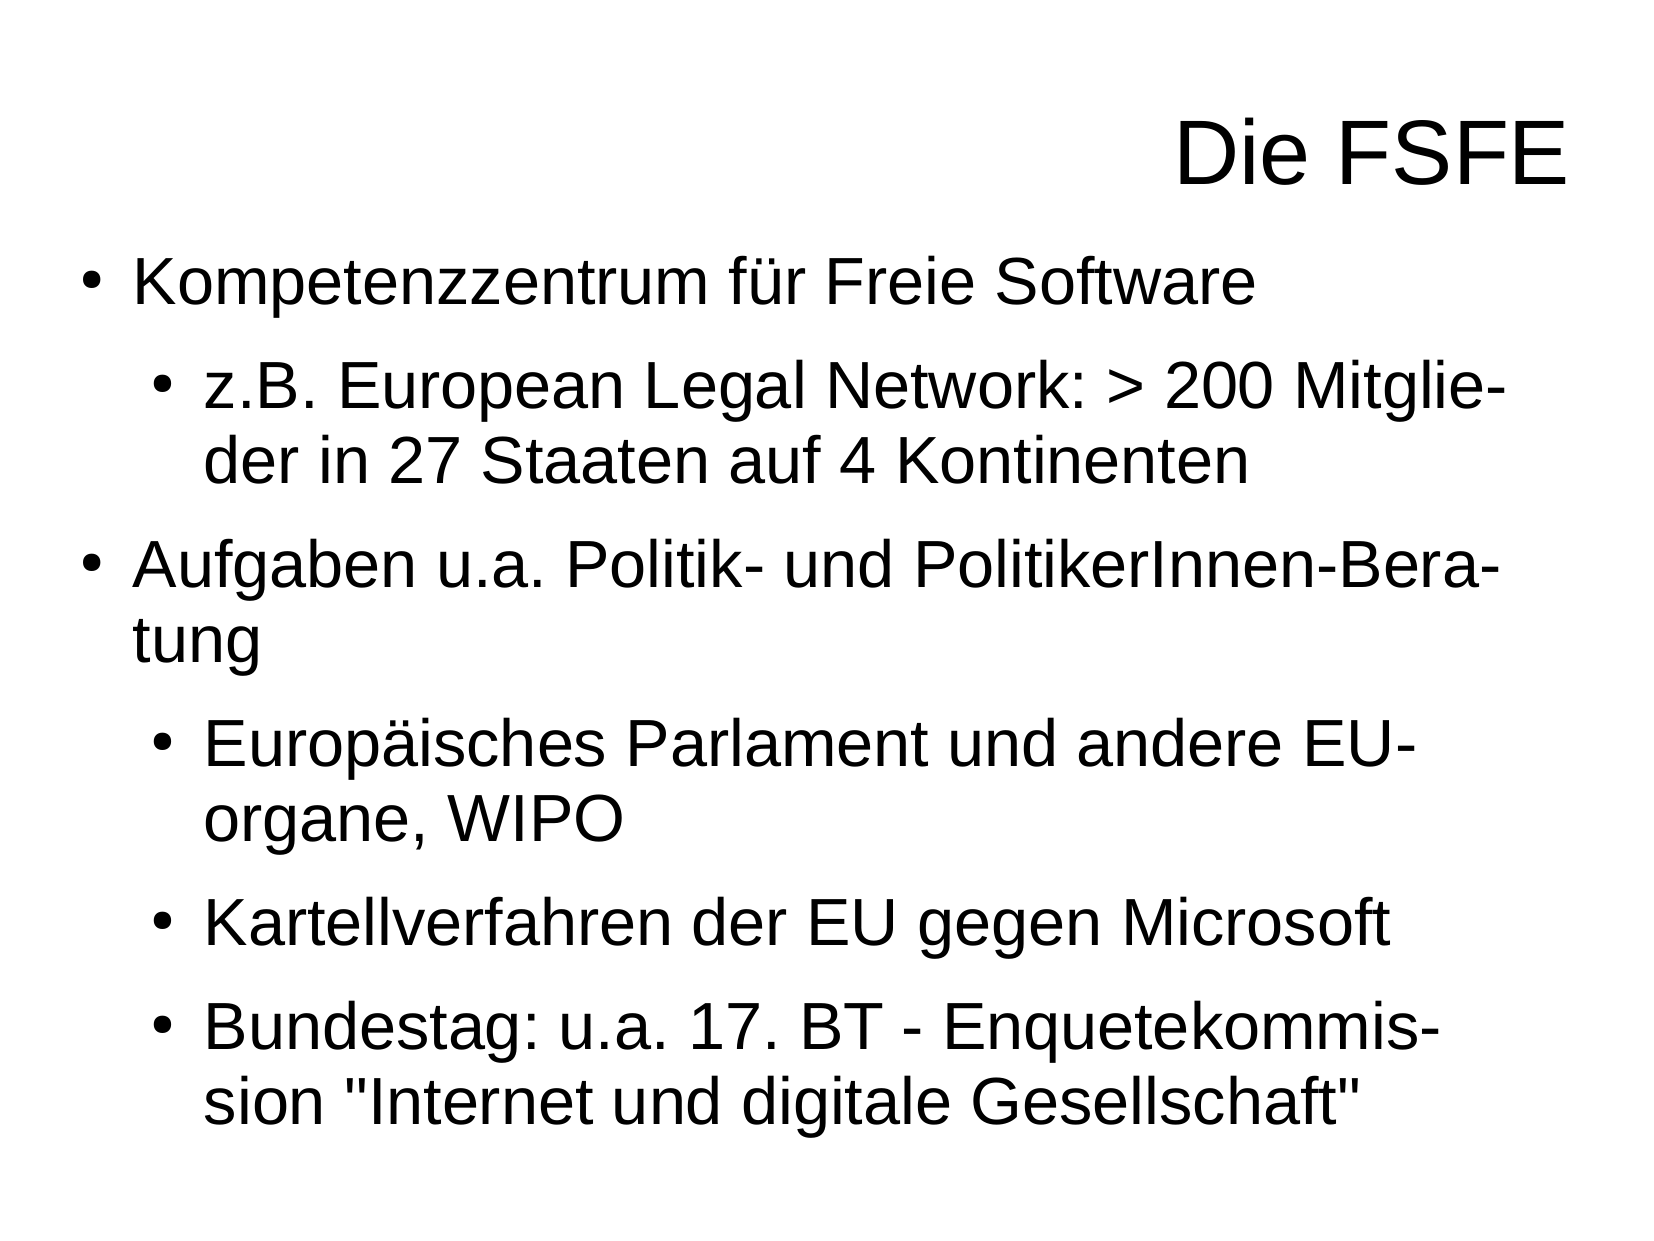

# Die FSFE
Kompetenzzentrum für Freie Software
z.B. European Legal Network: > 200 Mitglie-der in 27 Staaten auf 4 Kontinenten
Aufgaben u.a. Politik- und PolitikerInnen-Bera-tung
Europäisches Parlament und andere EU-organe, WIPO
Kartellverfahren der EU gegen Microsoft
Bundestag: u.a. 17. BT - Enquetekommis-sion "Internet und digitale Gesellschaft"